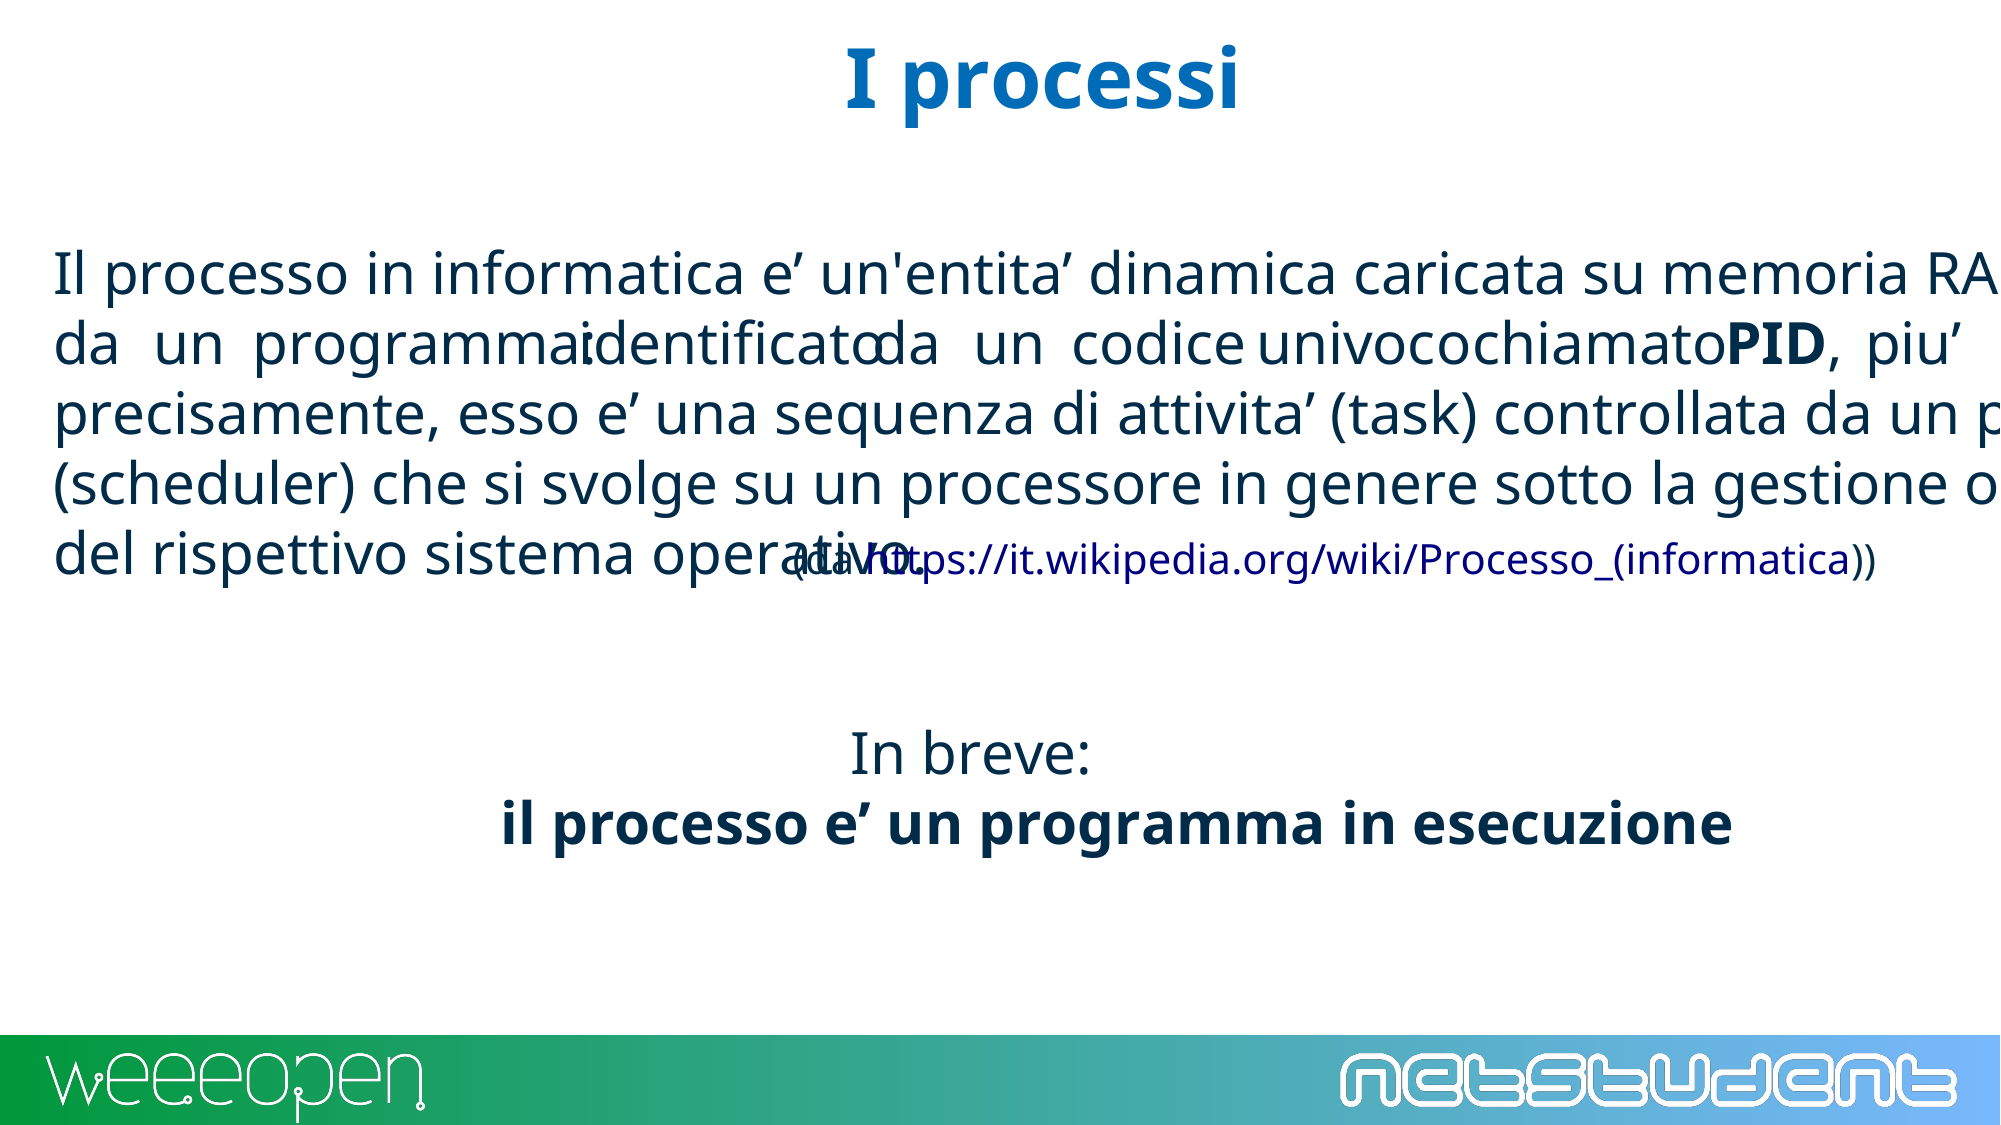

I processi
Il processo in informatica e’ un'entita’ dinamica caricata su memoria RAM generata
da
un
programma:
identificato
da
un
codice
univoco
chiamato
PID,
piu’
precisamente, esso e’ una sequenza di attivita’ (task) controllata da un programma
(scheduler) che si svolge su un processore in genere sotto la gestione o supervisione
del rispettivo sistema operativo.
(da https://it.wikipedia.org/wiki/Processo_(informatica))
In breve:
il processo e’ un programma in esecuzione